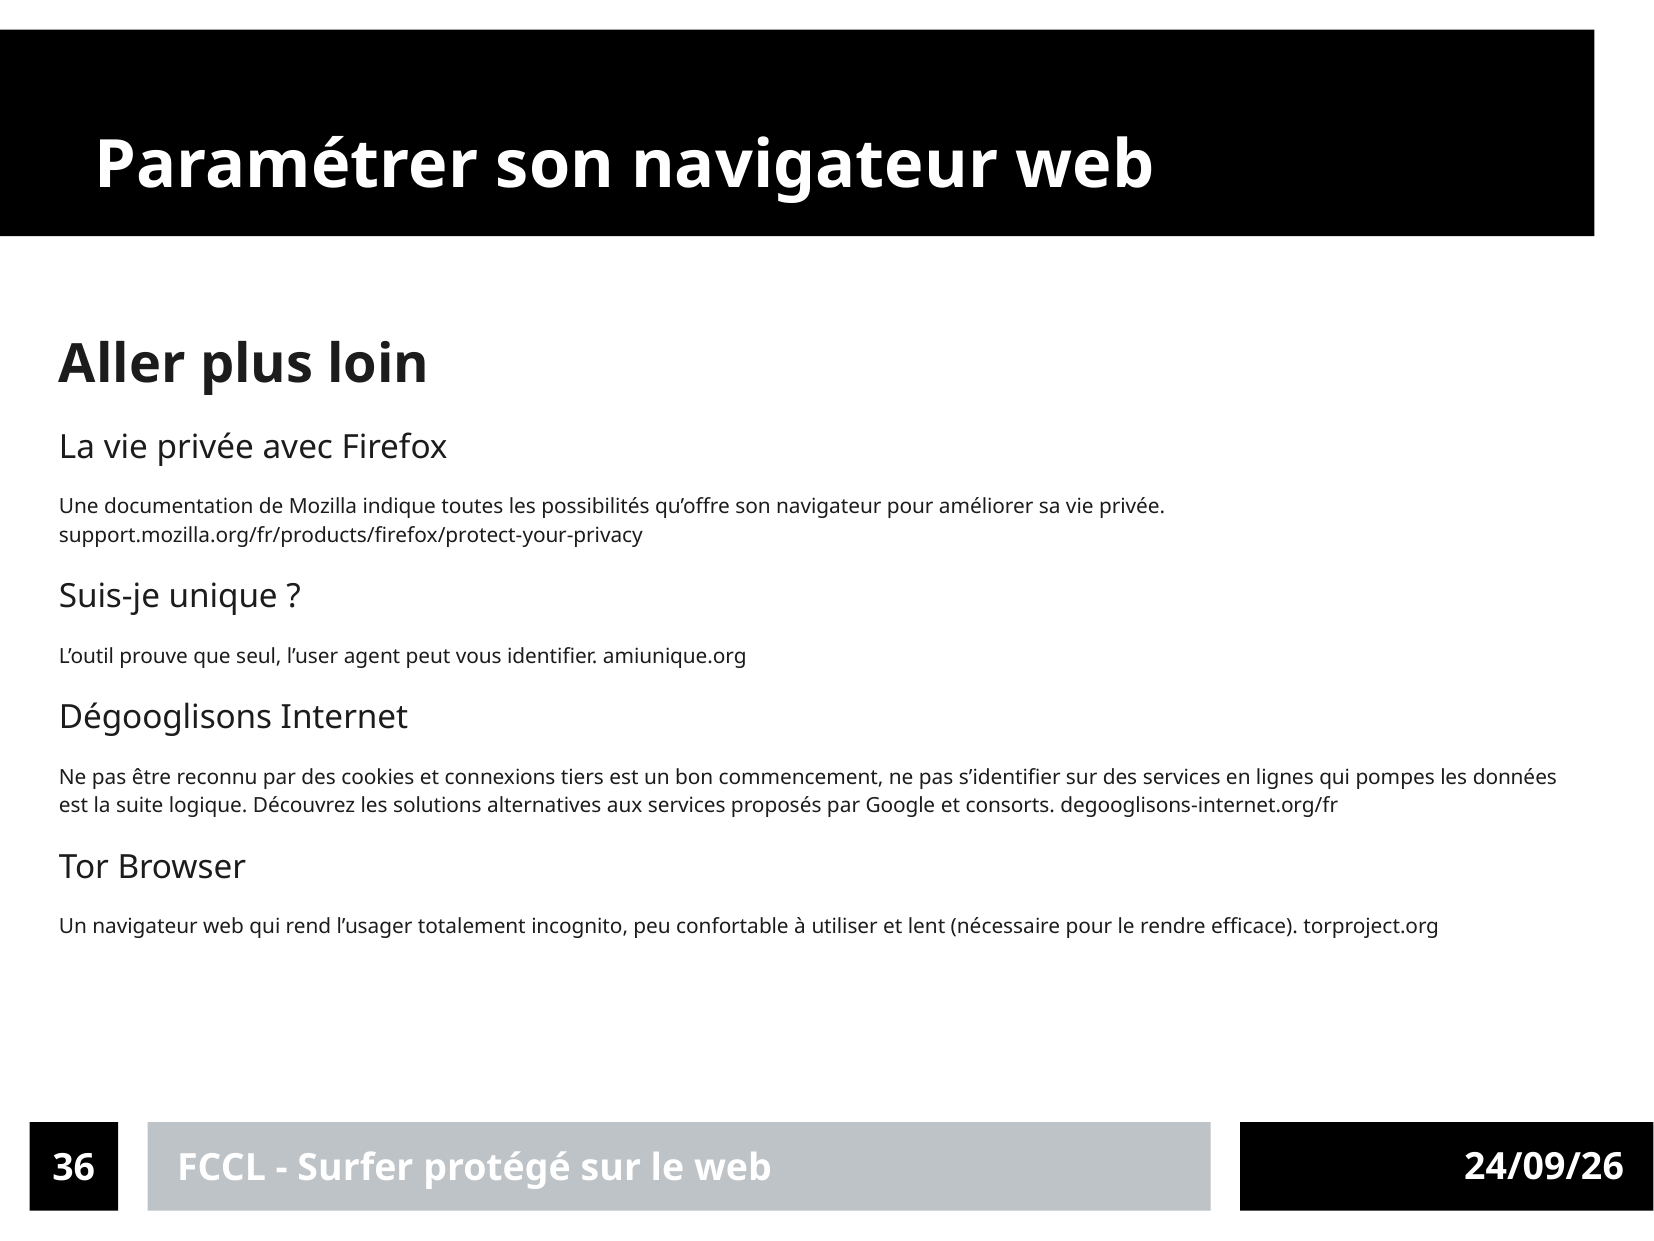

# Paramétrer son navigateur web
Aller plus loin
La vie privée avec Firefox
Une documentation de Mozilla indique toutes les possibilités qu’offre son navigateur pour améliorer sa vie privée. support.mozilla.org/fr/products/firefox/protect-your-privacy
Suis-je unique ?
L’outil prouve que seul, l’user agent peut vous identifier. amiunique.org
Dégooglisons Internet
Ne pas être reconnu par des cookies et connexions tiers est un bon commencement, ne pas s’identifier sur des services en lignes qui pompes les données est la suite logique. Découvrez les solutions alternatives aux services proposés par Google et consorts. degooglisons-internet.org/fr
Tor Browser
Un navigateur web qui rend l’usager totalement incognito, peu confortable à utiliser et lent (nécessaire pour le rendre efficace). torproject.org
36
FCCL - Surfer protégé sur le web